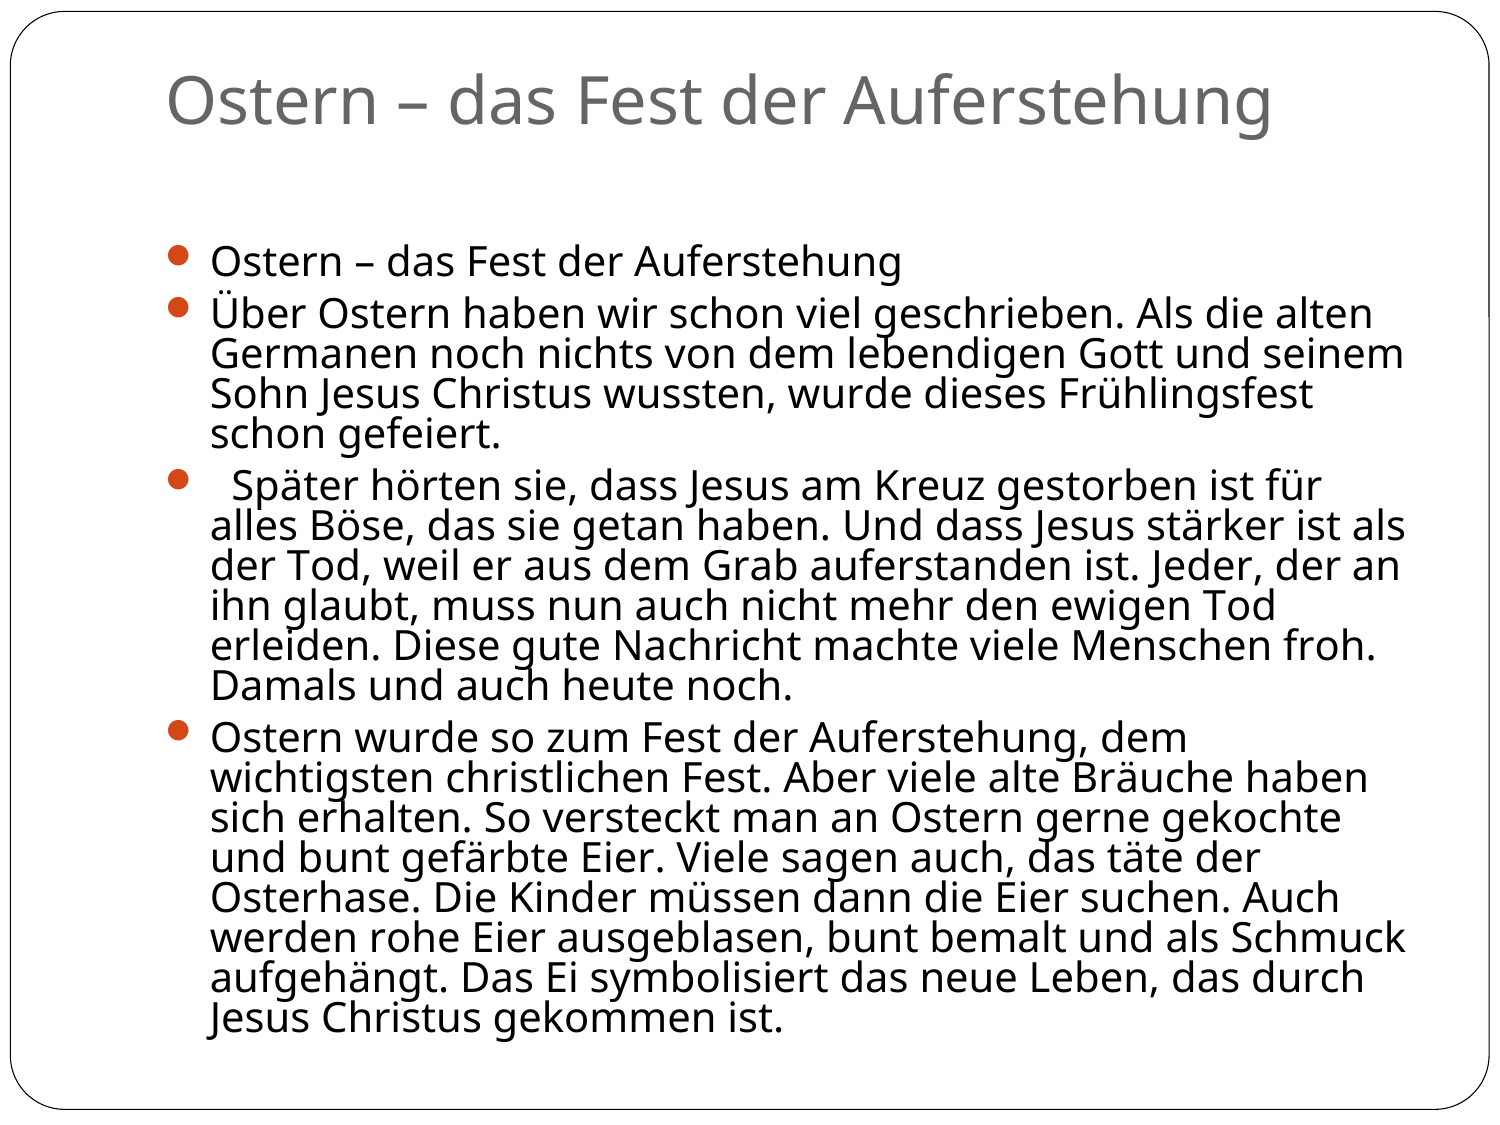

# Ostern – das Fest der Auferstehung
Ostern – das Fest der Auferstehung
Über Ostern haben wir schon viel geschrieben. Als die alten Germanen noch nichts von dem lebendigen Gott und seinem Sohn Jesus Christus wussten, wurde dieses Frühlingsfest schon gefeiert.
  Später hörten sie, dass Jesus am Kreuz gestorben ist für alles Böse, das sie getan haben. Und dass Jesus stärker ist als der Tod, weil er aus dem Grab auferstanden ist. Jeder, der an ihn glaubt, muss nun auch nicht mehr den ewigen Tod erleiden. Diese gute Nachricht machte viele Menschen froh. Damals und auch heute noch.
Ostern wurde so zum Fest der Auferstehung, dem wichtigsten christlichen Fest. Aber viele alte Bräuche haben sich erhalten. So versteckt man an Ostern gerne gekochte und bunt gefärbte Eier. Viele sagen auch, das täte der Osterhase. Die Kinder müssen dann die Eier suchen. Auch werden rohe Eier ausgeblasen, bunt bemalt und als Schmuck aufgehängt. Das Ei symbolisiert das neue Leben, das durch Jesus Christus gekommen ist.